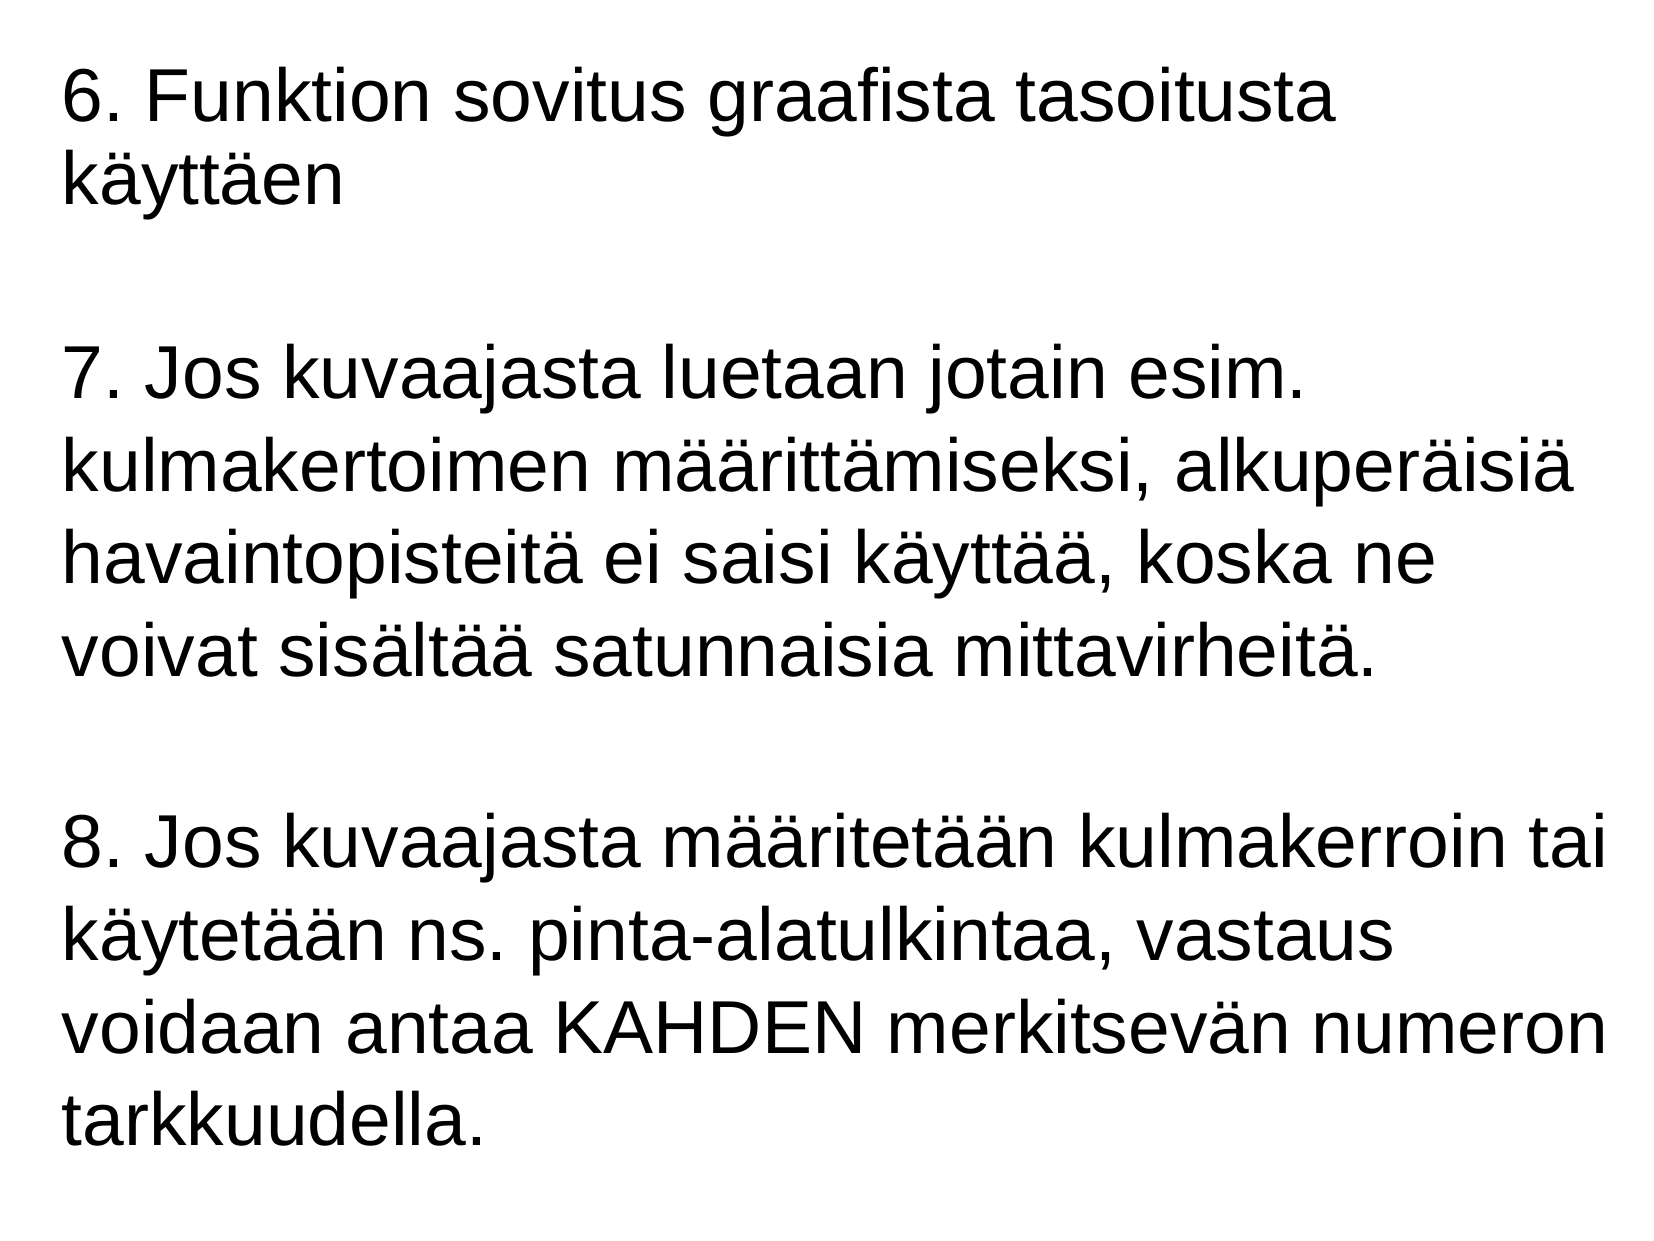

6. Funktion sovitus graafista tasoitusta käyttäen
7. Jos kuvaajasta luetaan jotain esim. kulmakertoimen määrittämiseksi, alkuperäisiä havaintopisteitä ei saisi käyttää, koska ne voivat sisältää satunnaisia mittavirheitä.
8. Jos kuvaajasta määritetään kulmakerroin tai käytetään ns. pinta-alatulkintaa, vastaus voidaan antaa KAHDEN merkitsevän numeron tarkkuudella.